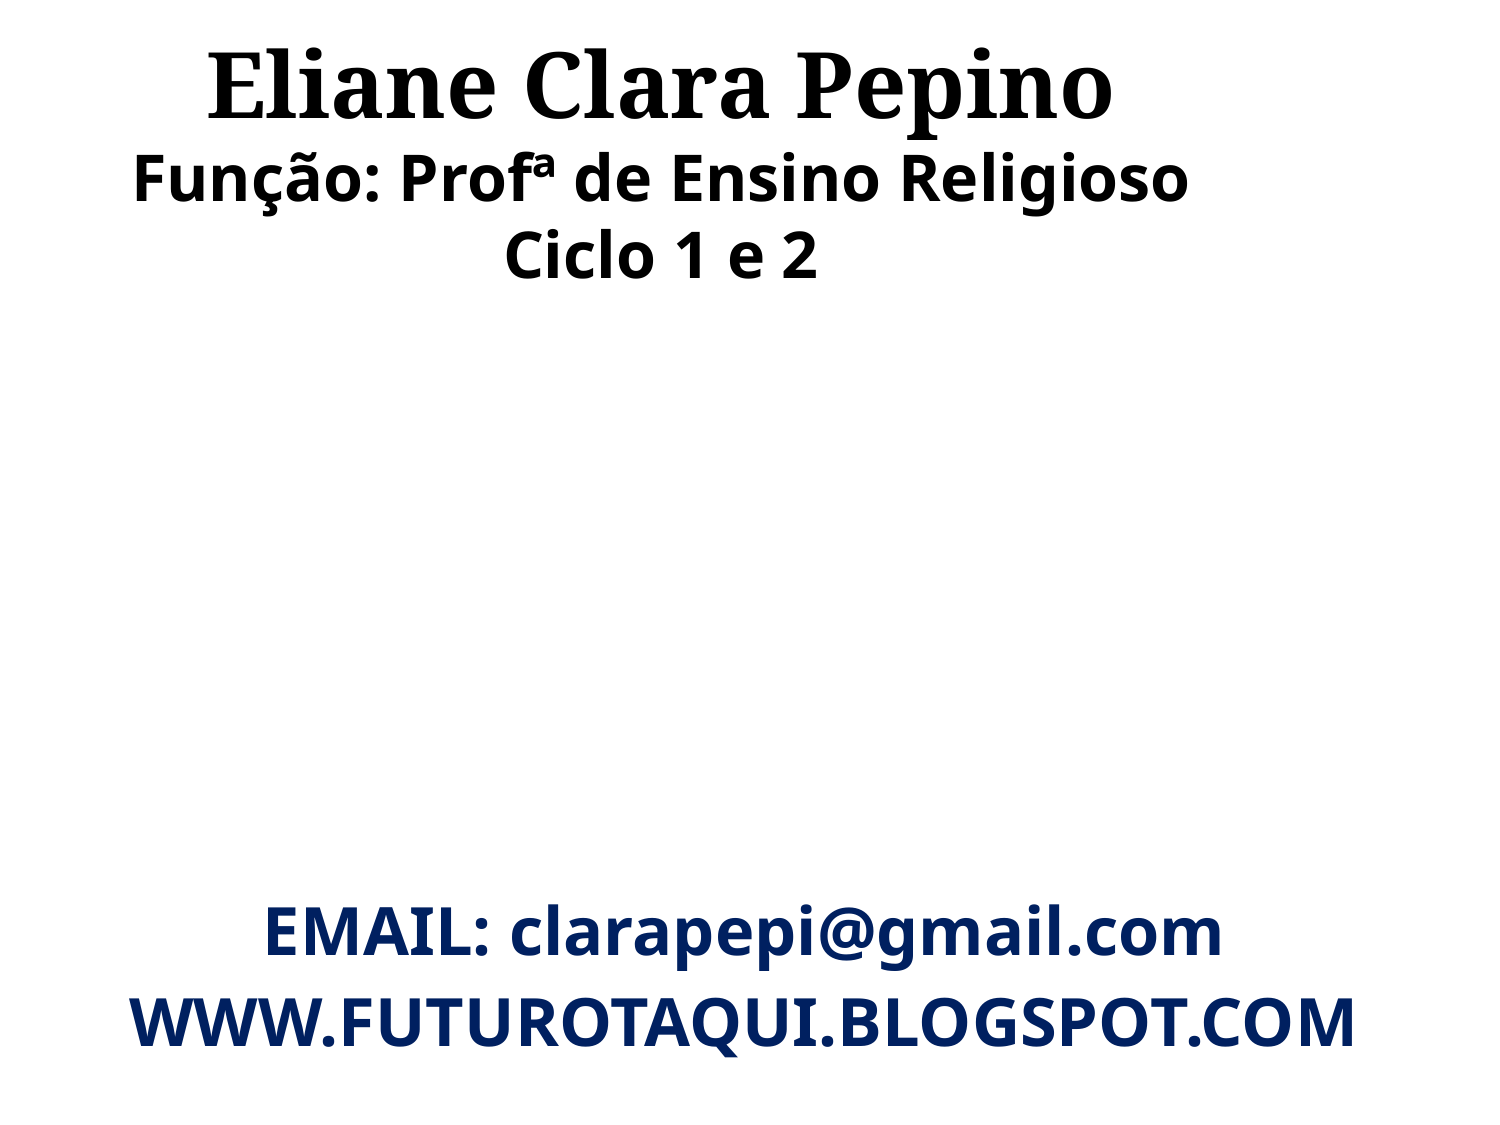

# Eliane Clara Pepino Função: Profª de Ensino Religioso Ciclo 1 e 2
EMAIL: clarapepi@gmail.com
WWW.FUTUROTAQUI.BLOGSPOT.COM